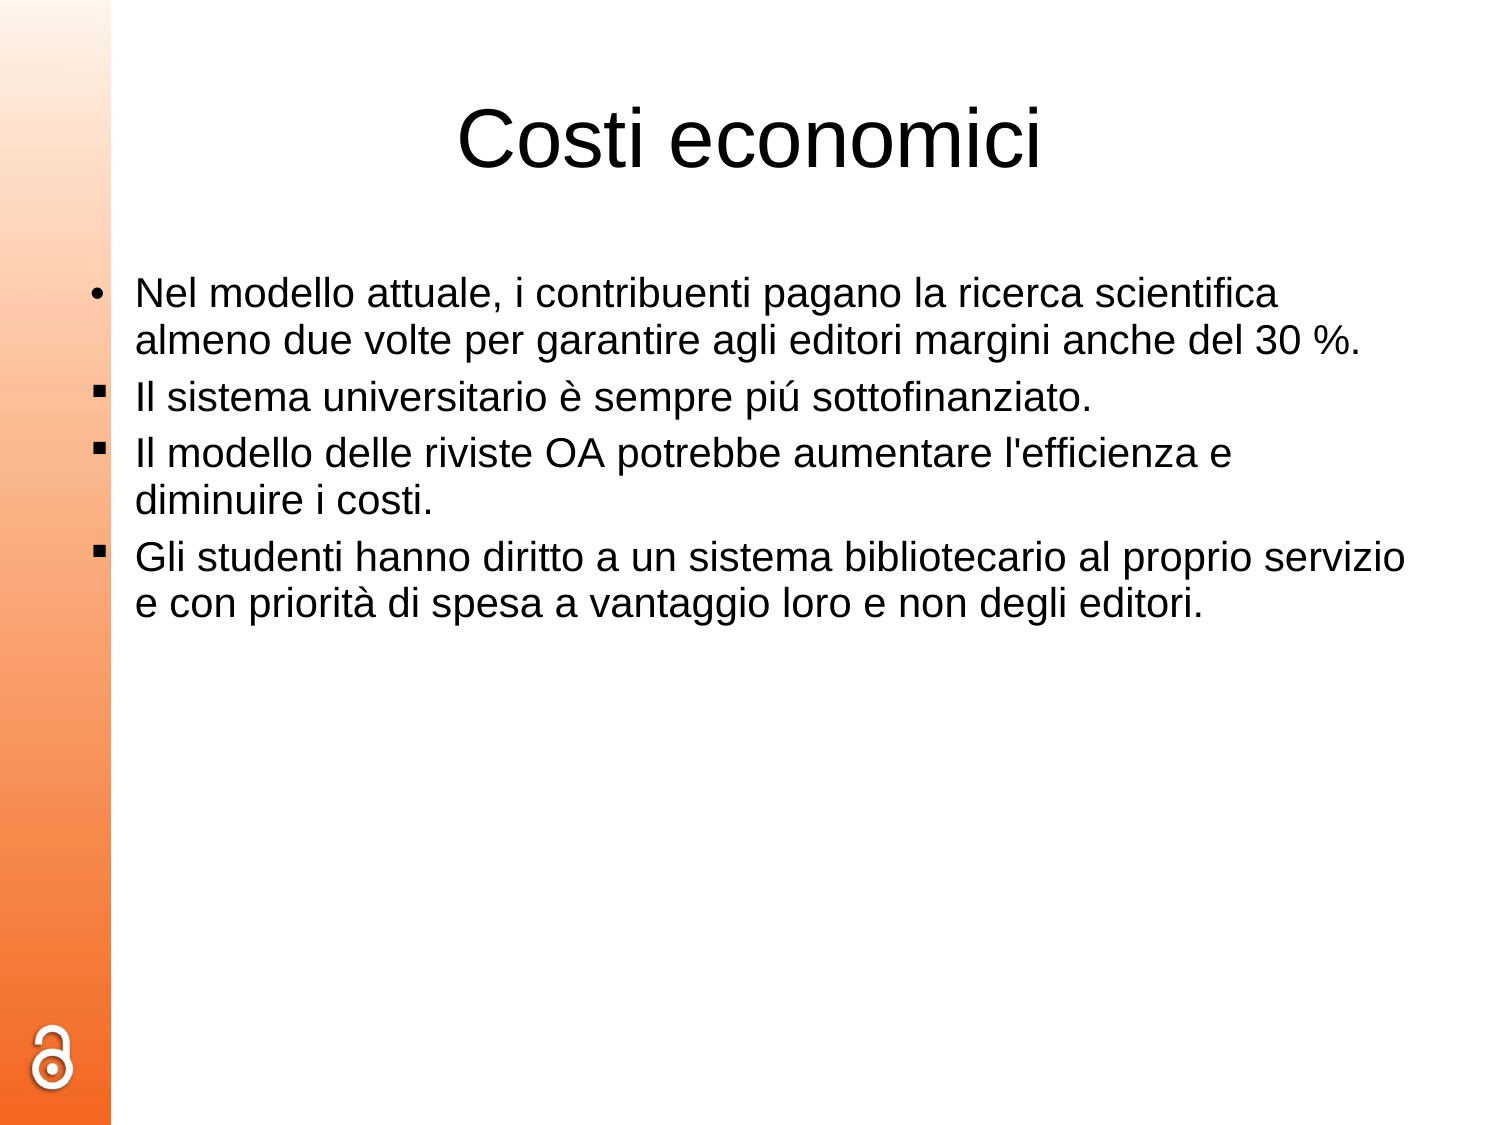

# Costi economici
Nel modello attuale, i contribuenti pagano la ricerca scientifica almeno due volte per garantire agli editori margini anche del 30 %.
Il sistema universitario è sempre piú sottofinanziato.
Il modello delle riviste OA potrebbe aumentare l'efficienza e diminuire i costi.
Gli studenti hanno diritto a un sistema bibliotecario al proprio servizio e con priorità di spesa a vantaggio loro e non degli editori.